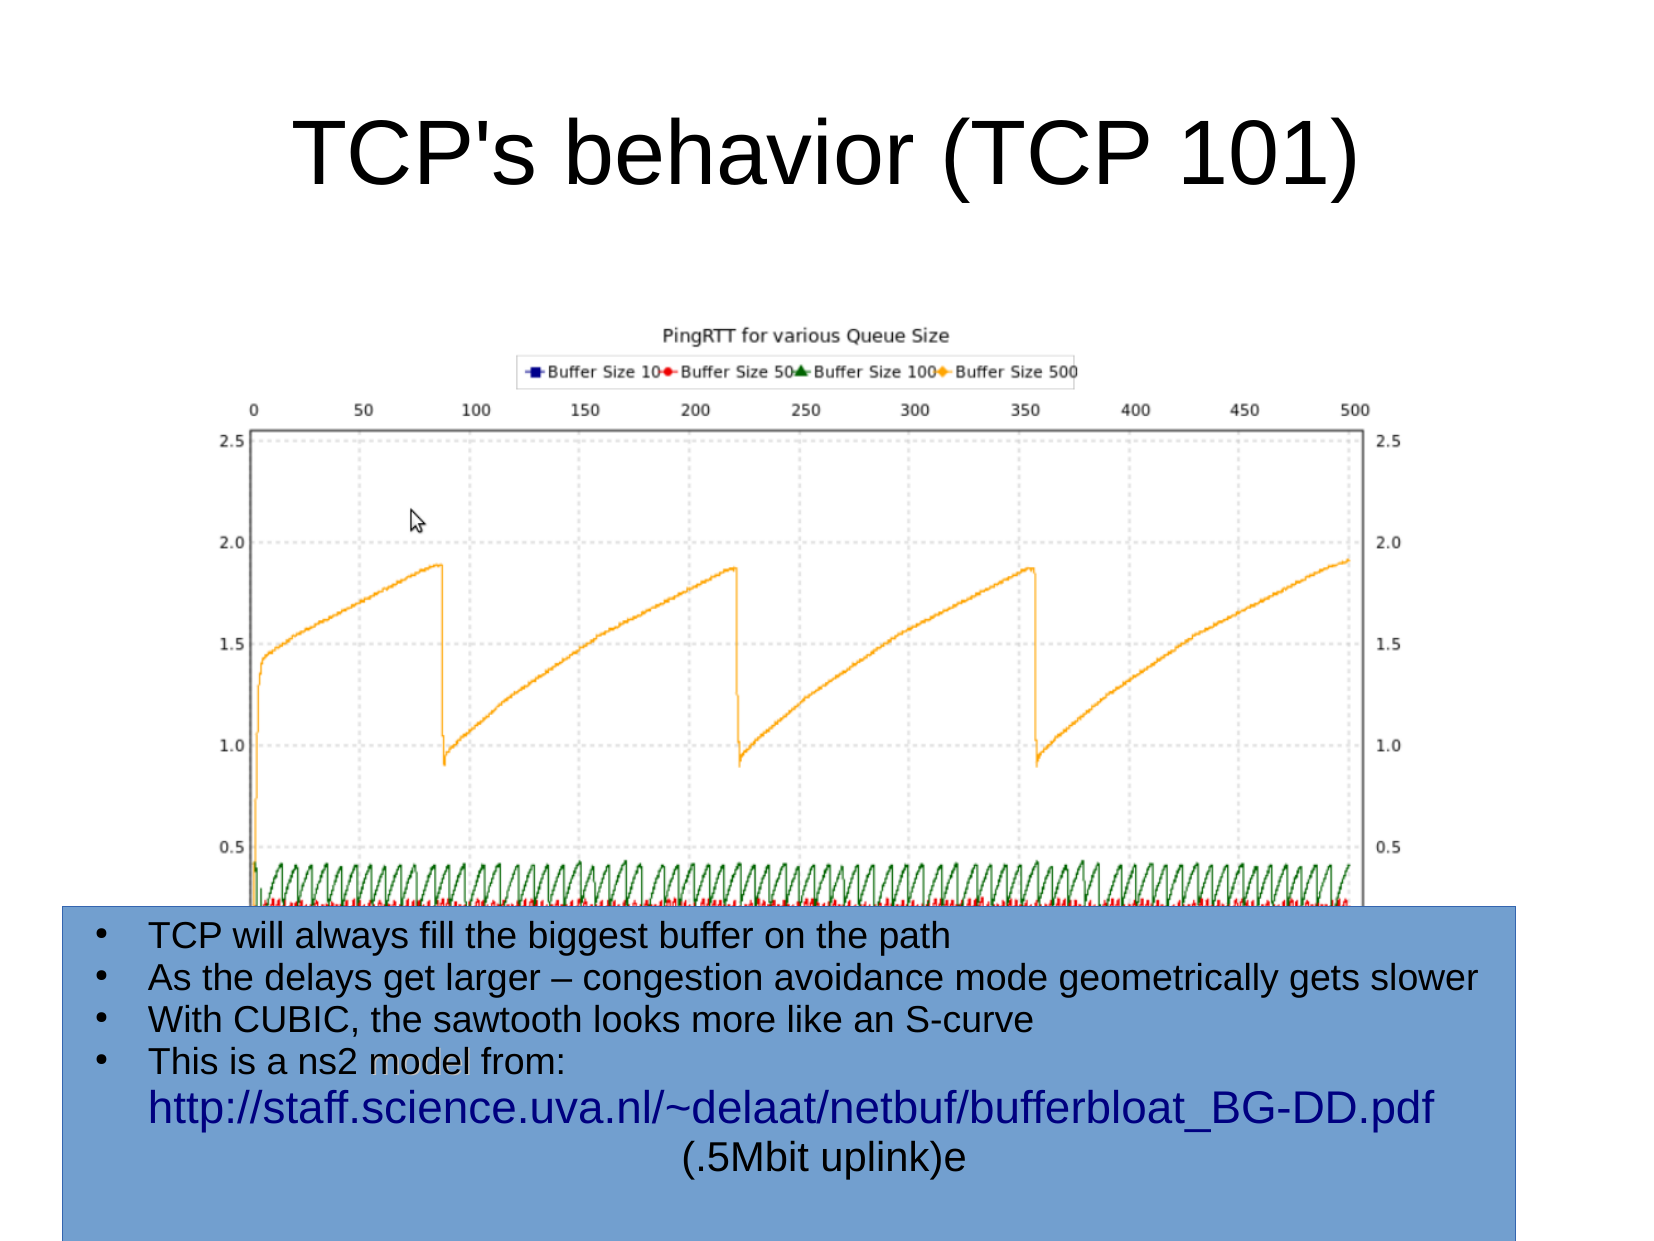

# TCP's behavior (TCP 101)
TCP will always fill the biggest buffer on the path
As the delays get larger – congestion avoidance mode geometrically gets slower
With CUBIC, the sawtooth looks more like an S-curve
This is a ns2 model from:
http://staff.science.uva.nl/~delaat/netbuf/bufferbloat_BG-DD.pdf
(.5Mbit uplink)e